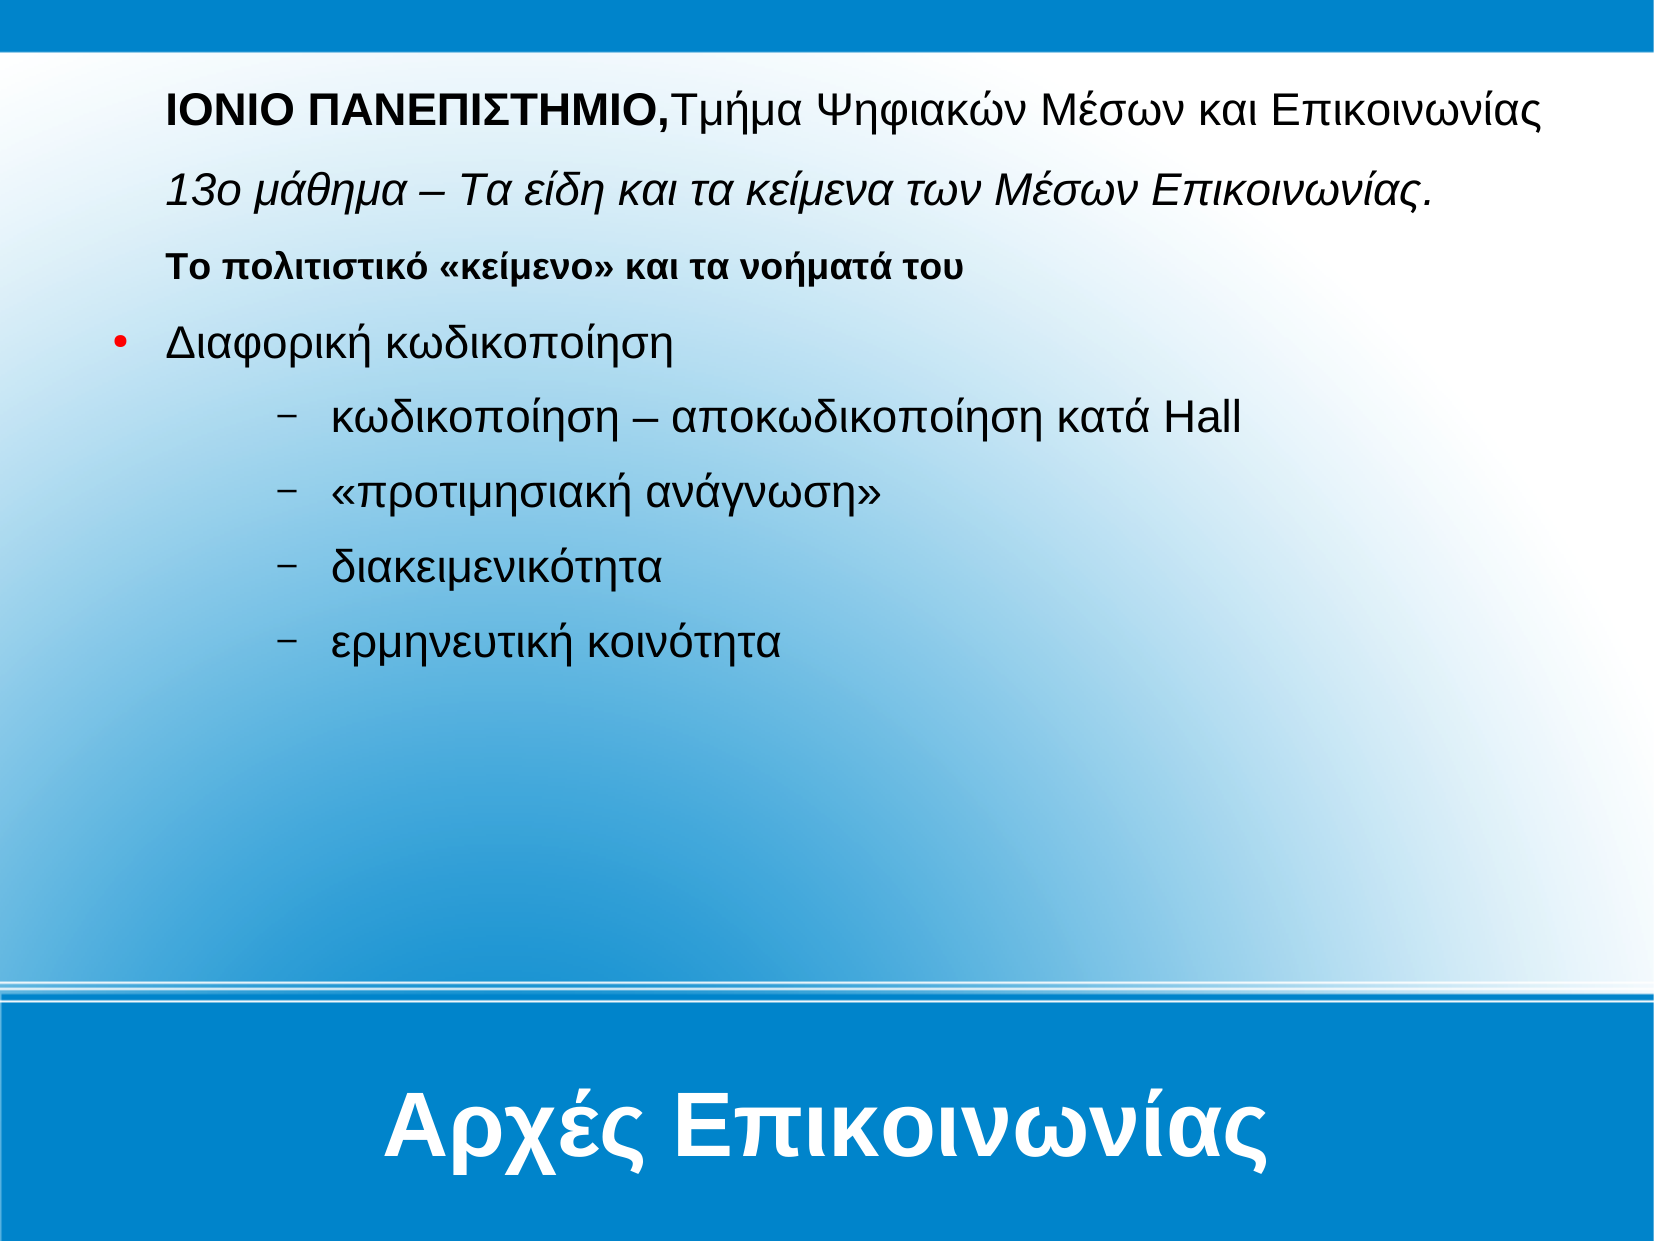

ΙΟΝΙΟ ΠΑΝΕΠΙΣΤΗΜΙΟ,Τμήμα Ψηφιακών Μέσων και Επικοινωνίας
13ο μάθημα – Τα είδη και τα κείμενα των Μέσων Επικοινωνίας.
Το πολιτιστικό «κείμενο» και τα νοήματά του
Διαφορική κωδικοποίηση
κωδικοποίηση – αποκωδικοποίηση κατά Hall
«προτιμησιακή ανάγνωση»
διακειμενικότητα
ερμηνευτική κοινότητα
# Αρχές Επικοινωνίας